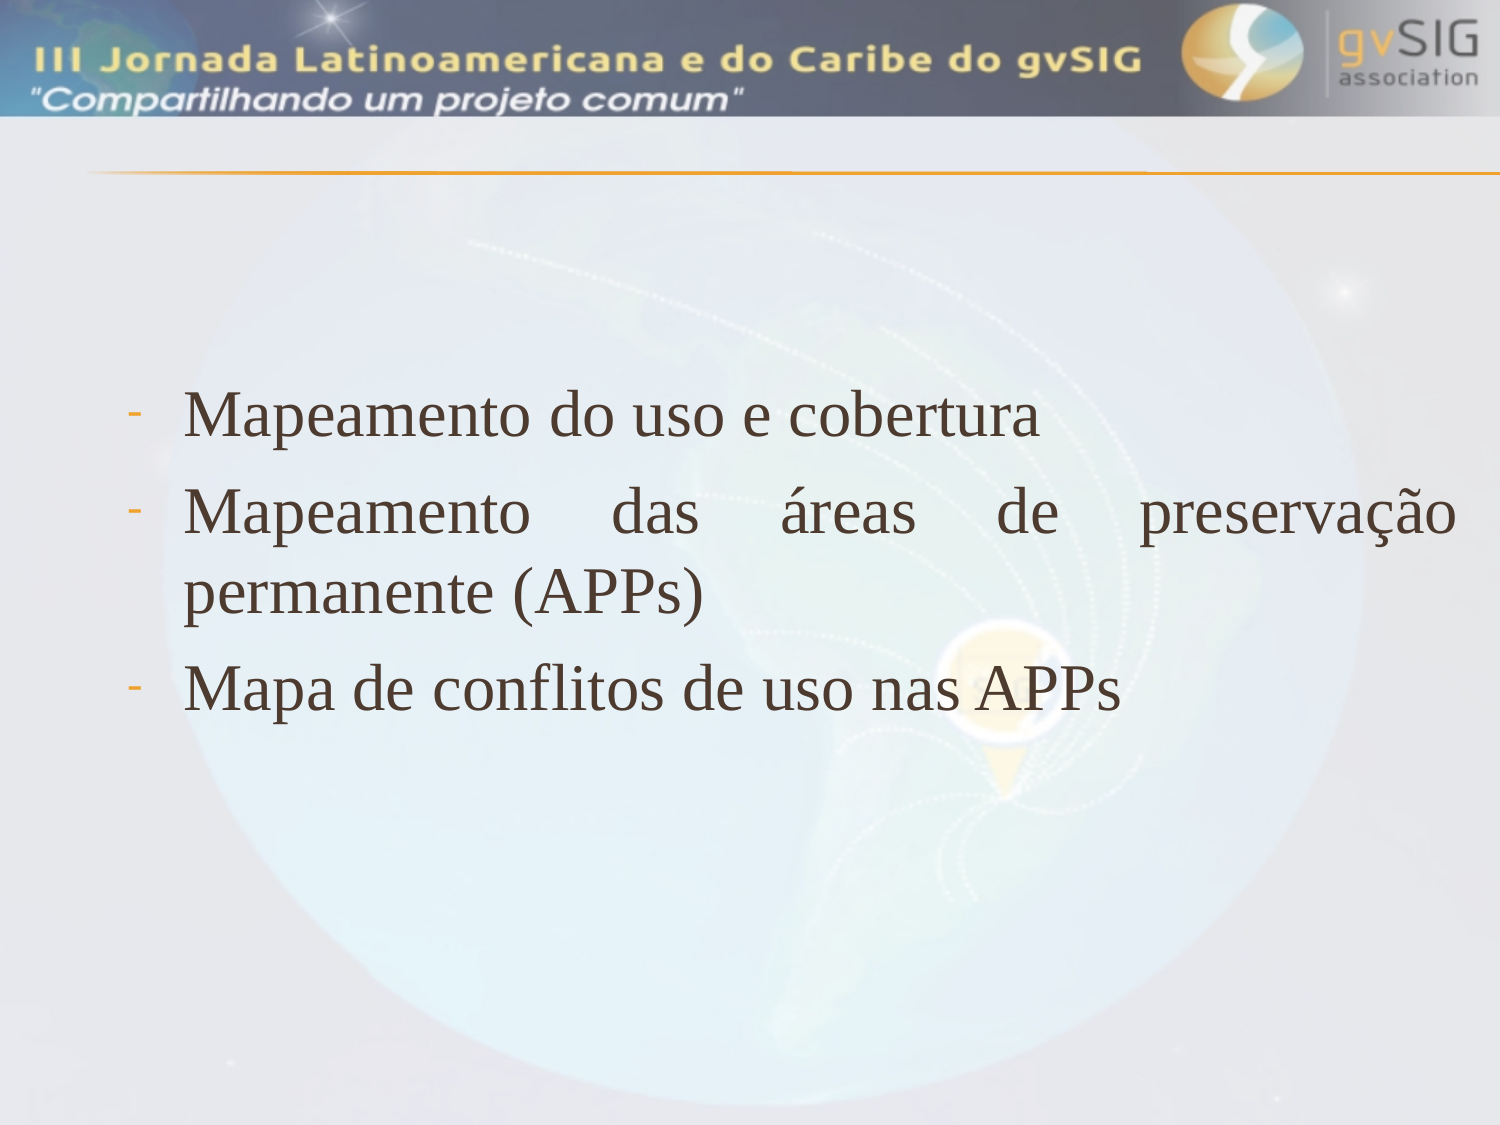

# Mapeamento do uso e cobertura
Mapeamento das áreas de preservação permanente (APPs)
Mapa de conflitos de uso nas APPs